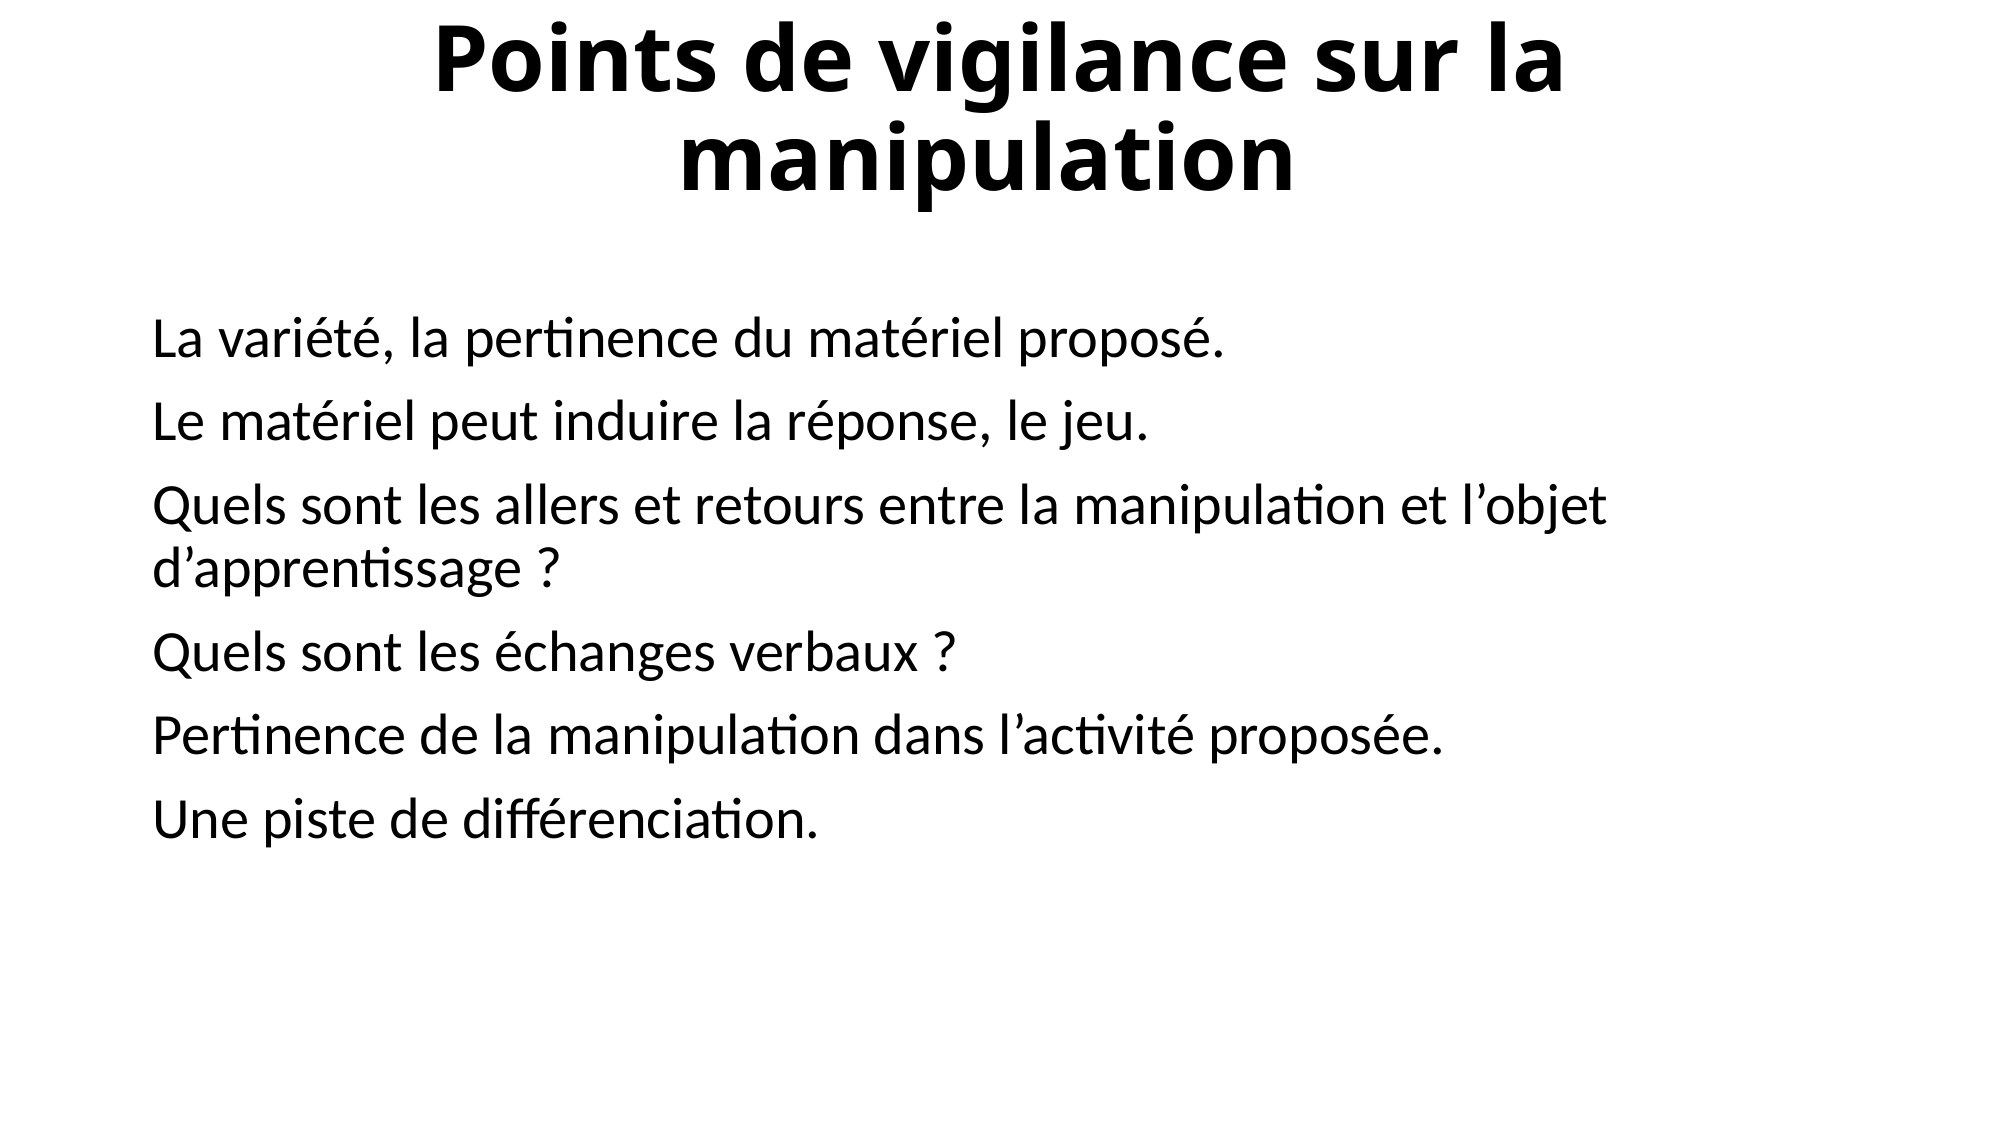

# Points de vigilance sur la manipulation
La variété, la pertinence du matériel proposé.
Le matériel peut induire la réponse, le jeu.
Quels sont les allers et retours entre la manipulation et l’objet d’apprentissage ?
Quels sont les échanges verbaux ?
Pertinence de la manipulation dans l’activité proposée.
Une piste de différenciation.